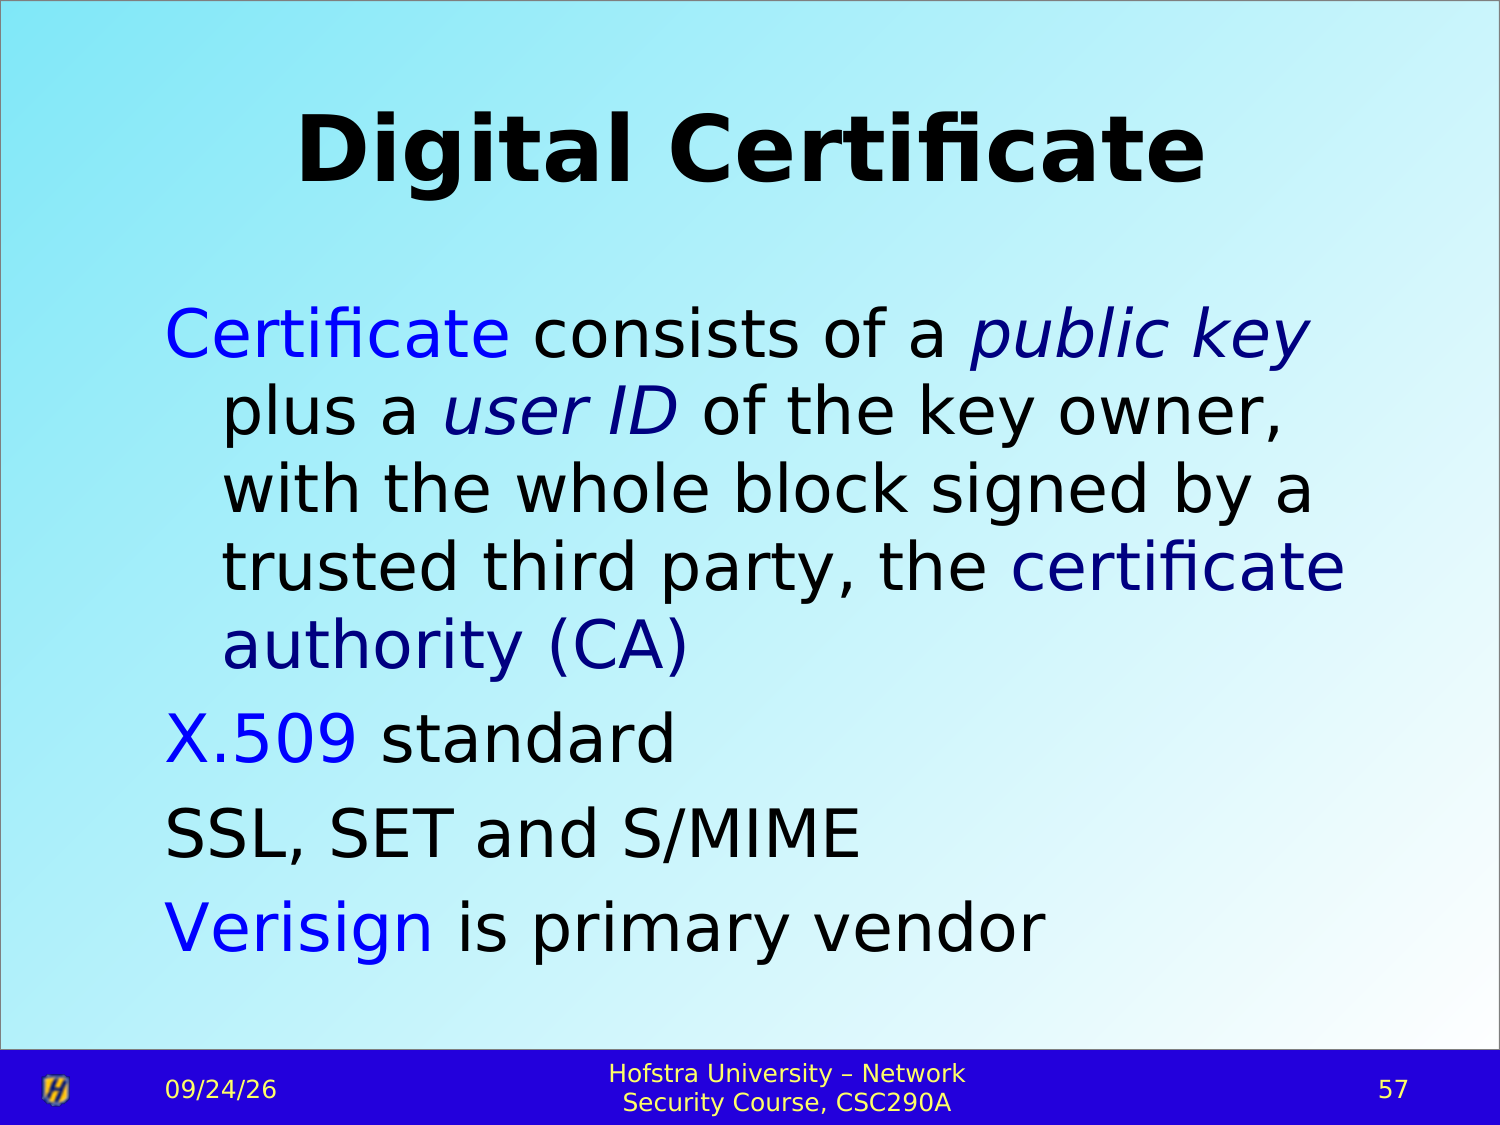

# Digital Certificate
Certificate consists of a public key plus a user ID of the key owner, with the whole block signed by a trusted third party, the certificate authority (CA)
X.509 standard
SSL, SET and S/MIME
Verisign is primary vendor
57